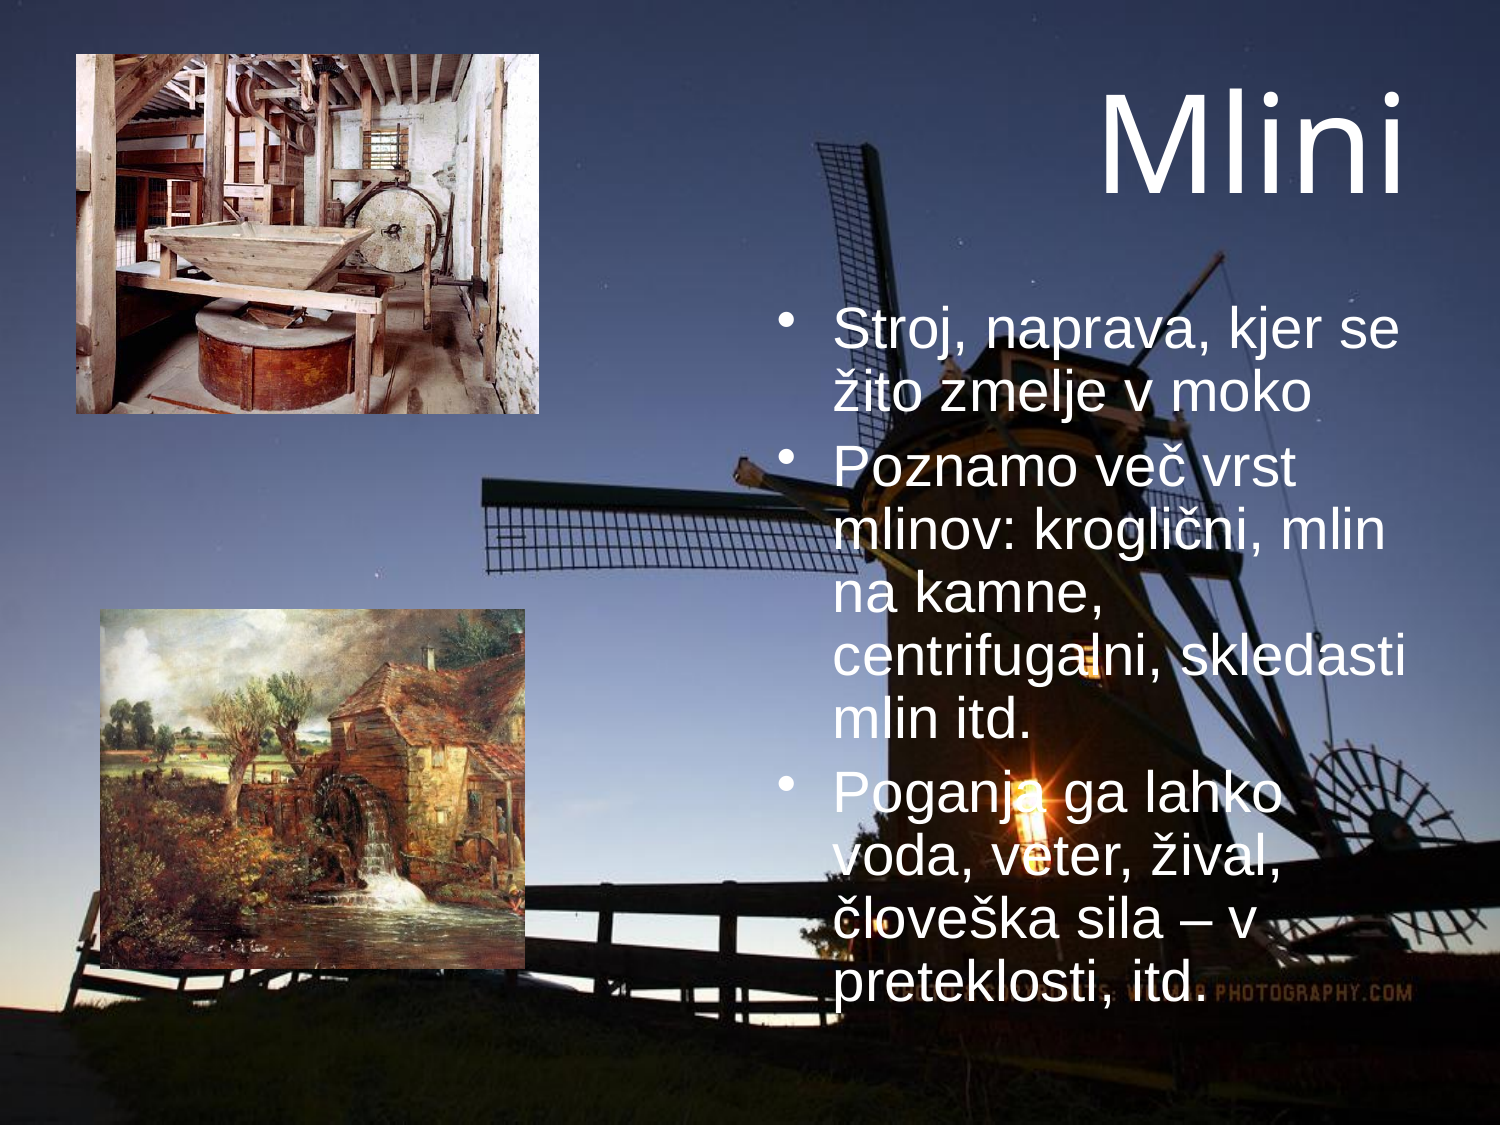

# Mlini
Stroj, naprava, kjer se žito zmelje v moko
Poznamo več vrst mlinov: kroglični, mlin na kamne, centrifugalni, skledasti mlin itd.
Poganja ga lahko voda, veter, žival, človeška sila – v preteklosti, itd.